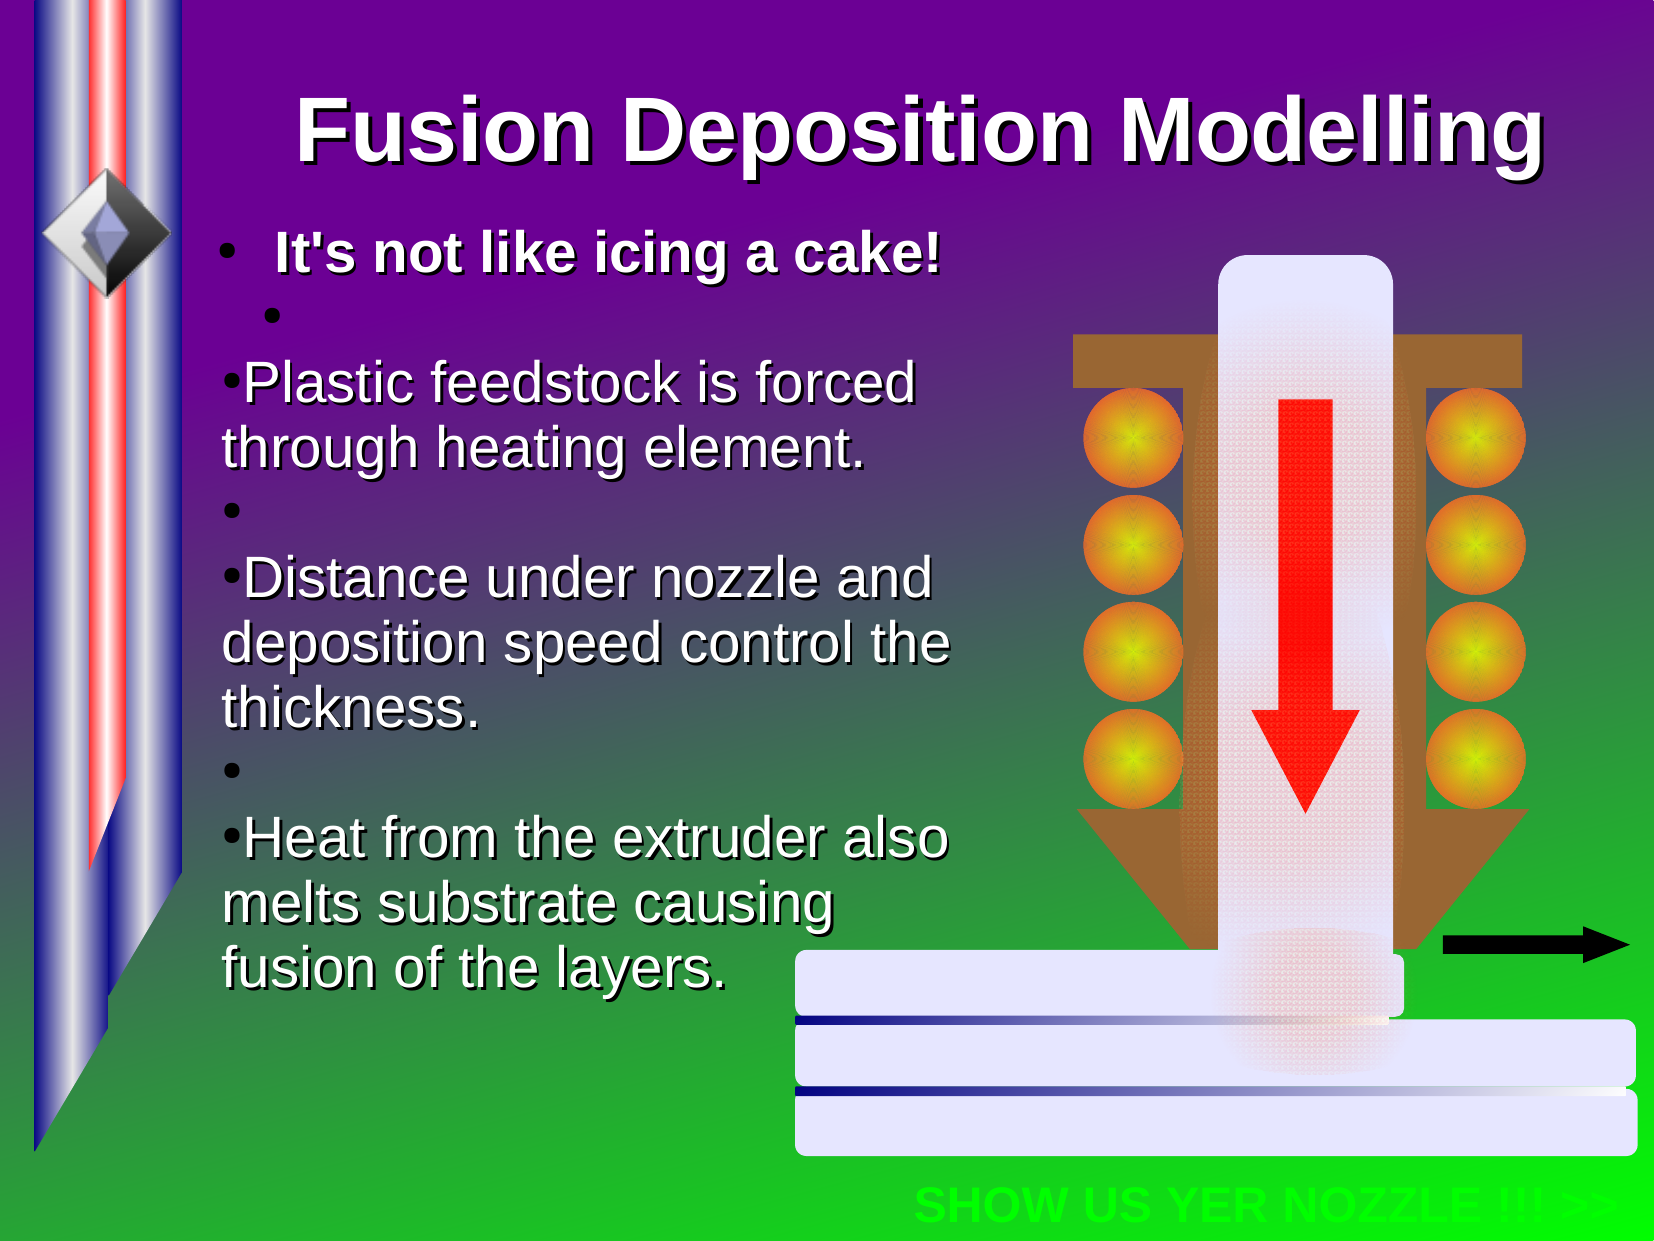

# Fusion Deposition Modelling
It's not like icing a cake!
Plastic feedstock is forced through heating element.
Distance under nozzle and deposition speed control the thickness.
Heat from the extruder also melts substrate causing
fusion of the layers.
SHOW US YER NOZZLE !!! >>